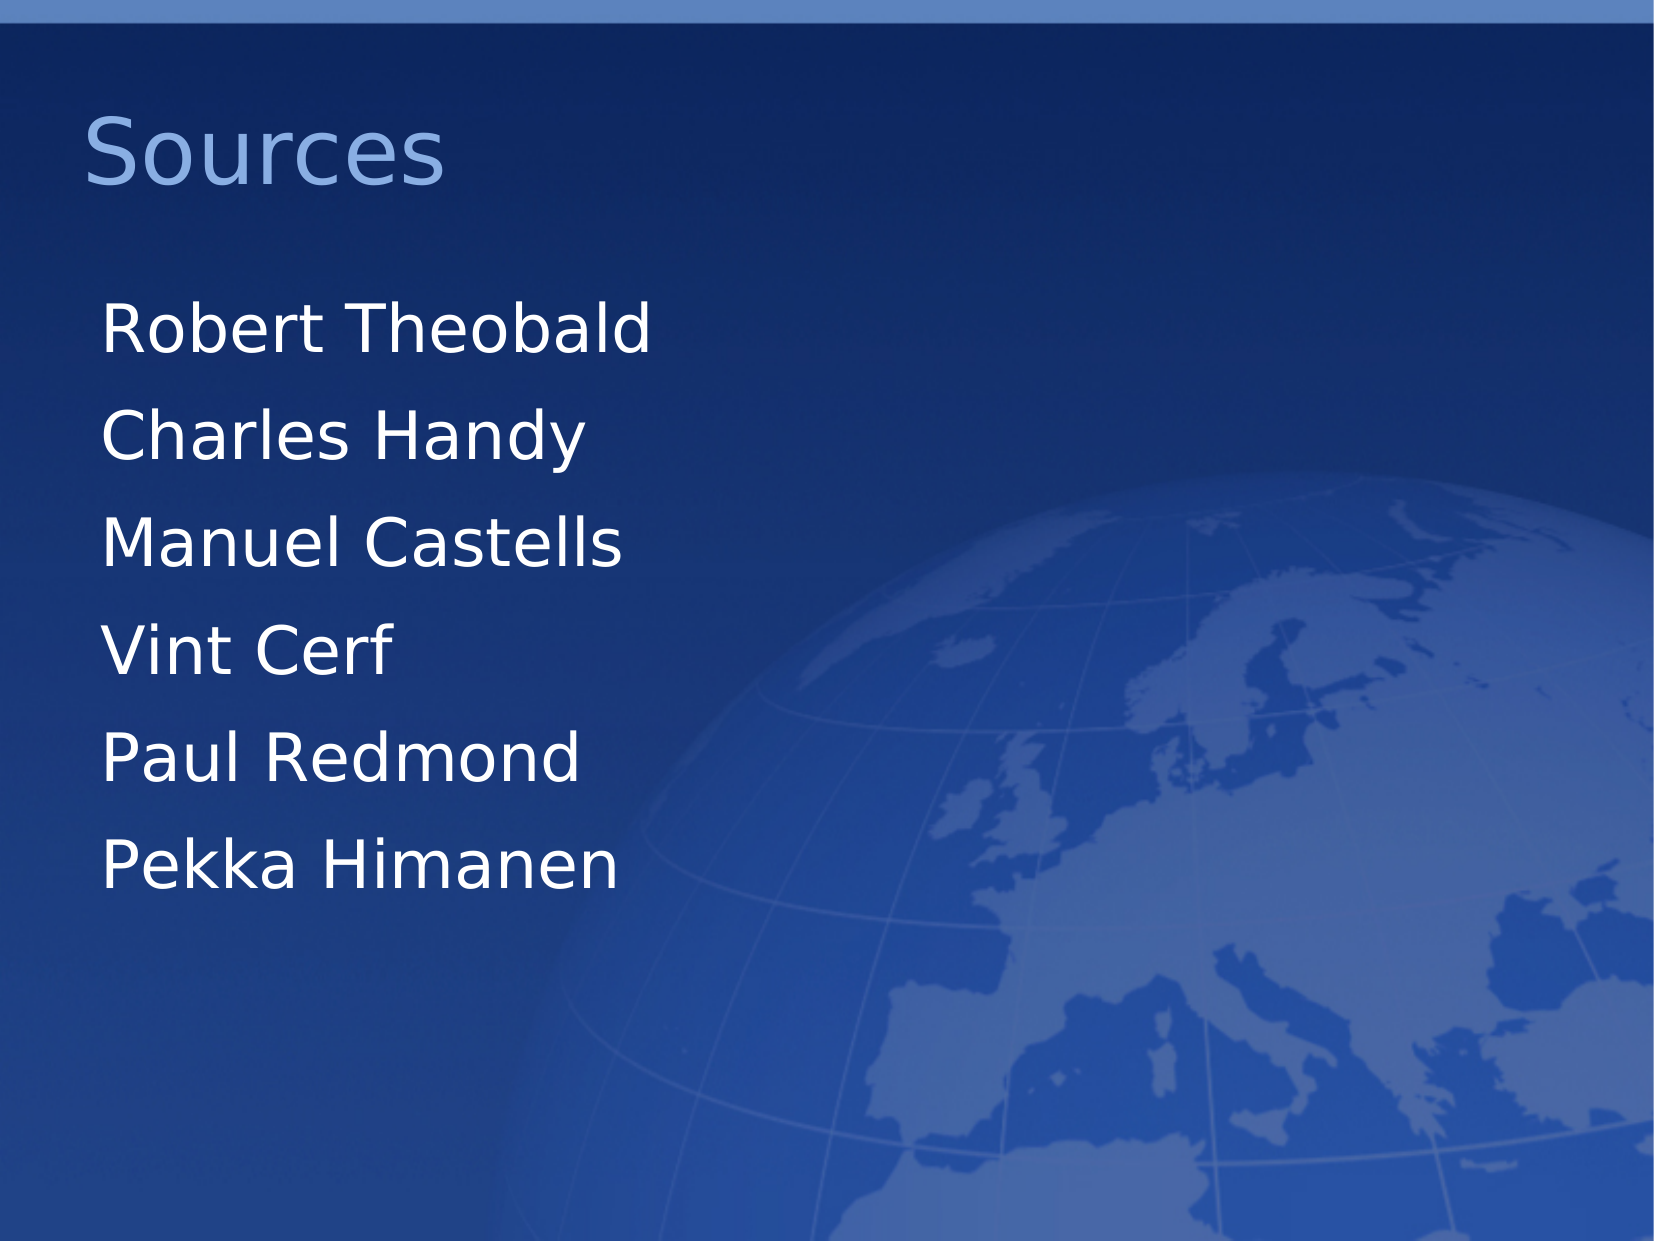

# Sources
Robert Theobald
Charles Handy
Manuel Castells
Vint Cerf
Paul Redmond
Pekka Himanen